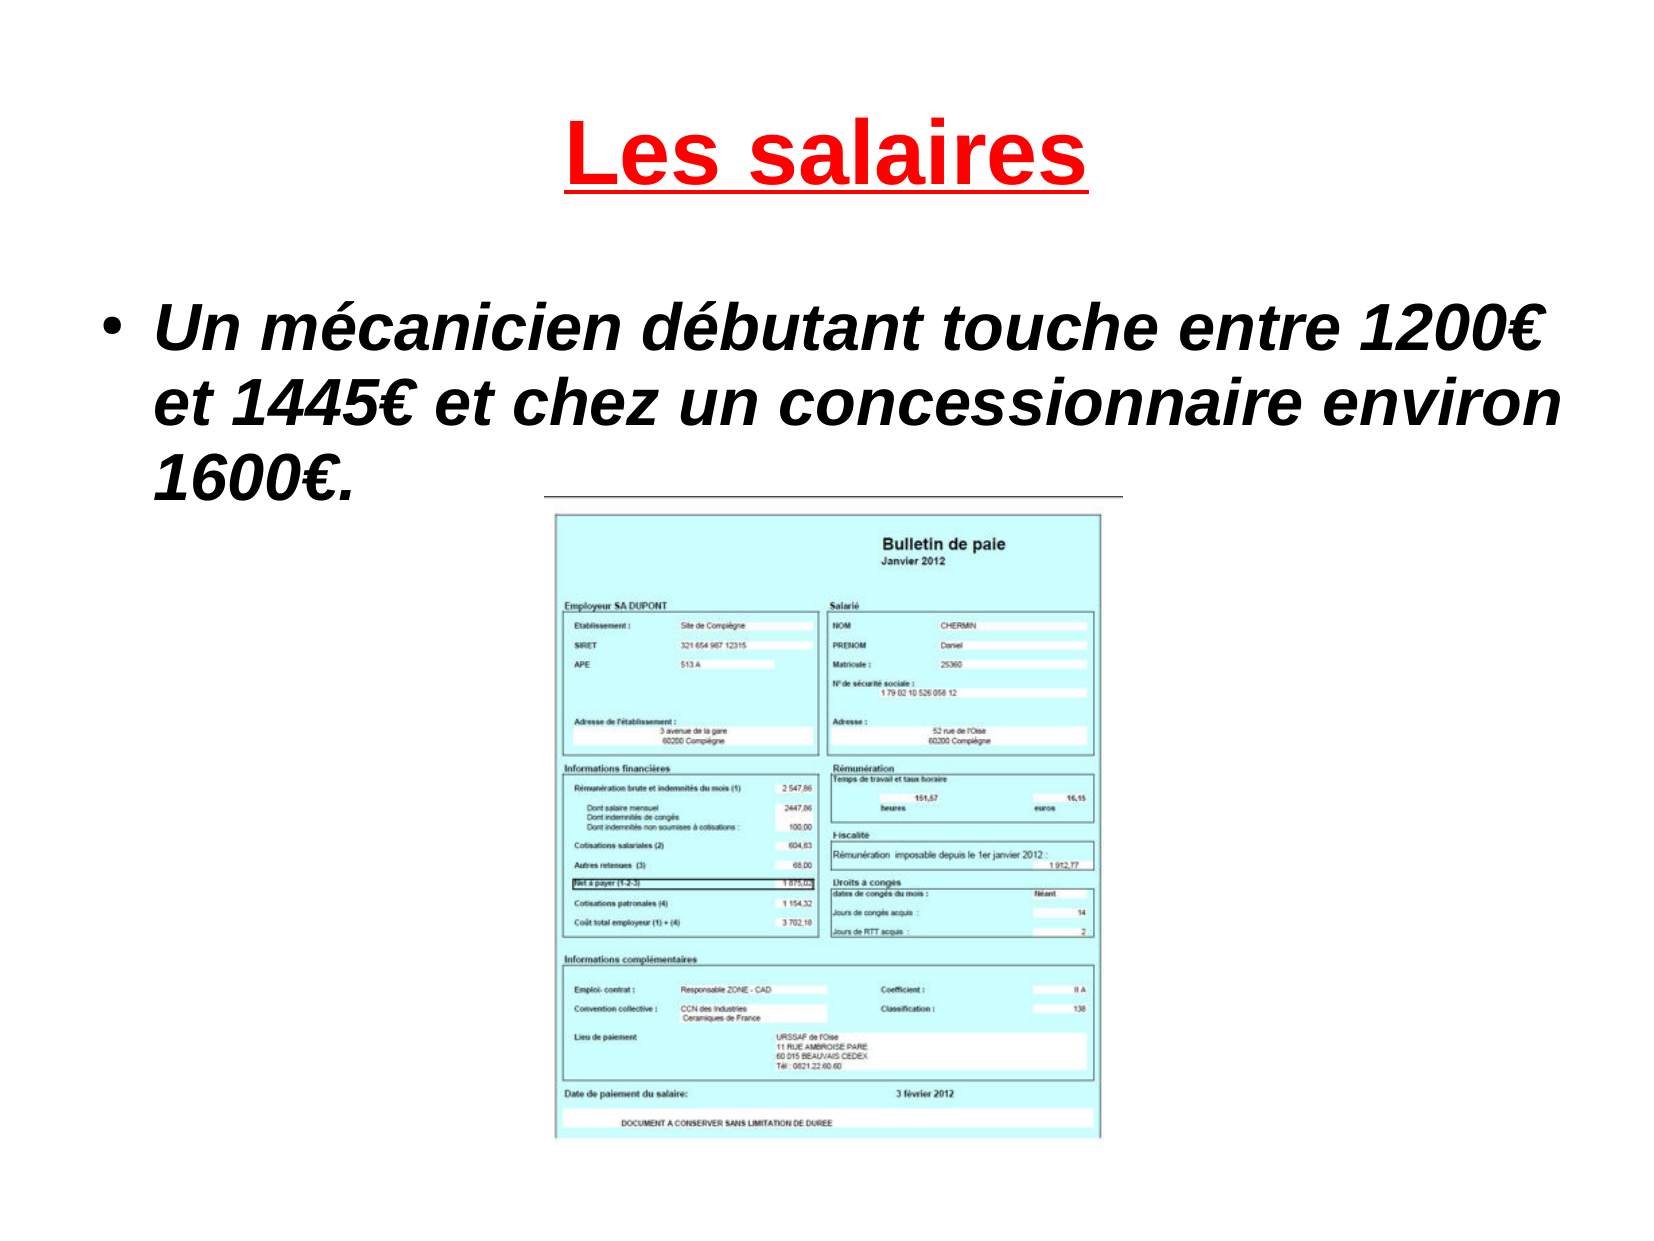

# Les salaires
Un mécanicien débutant touche entre 1200€ et 1445€ et chez un concessionnaire environ 1600€.